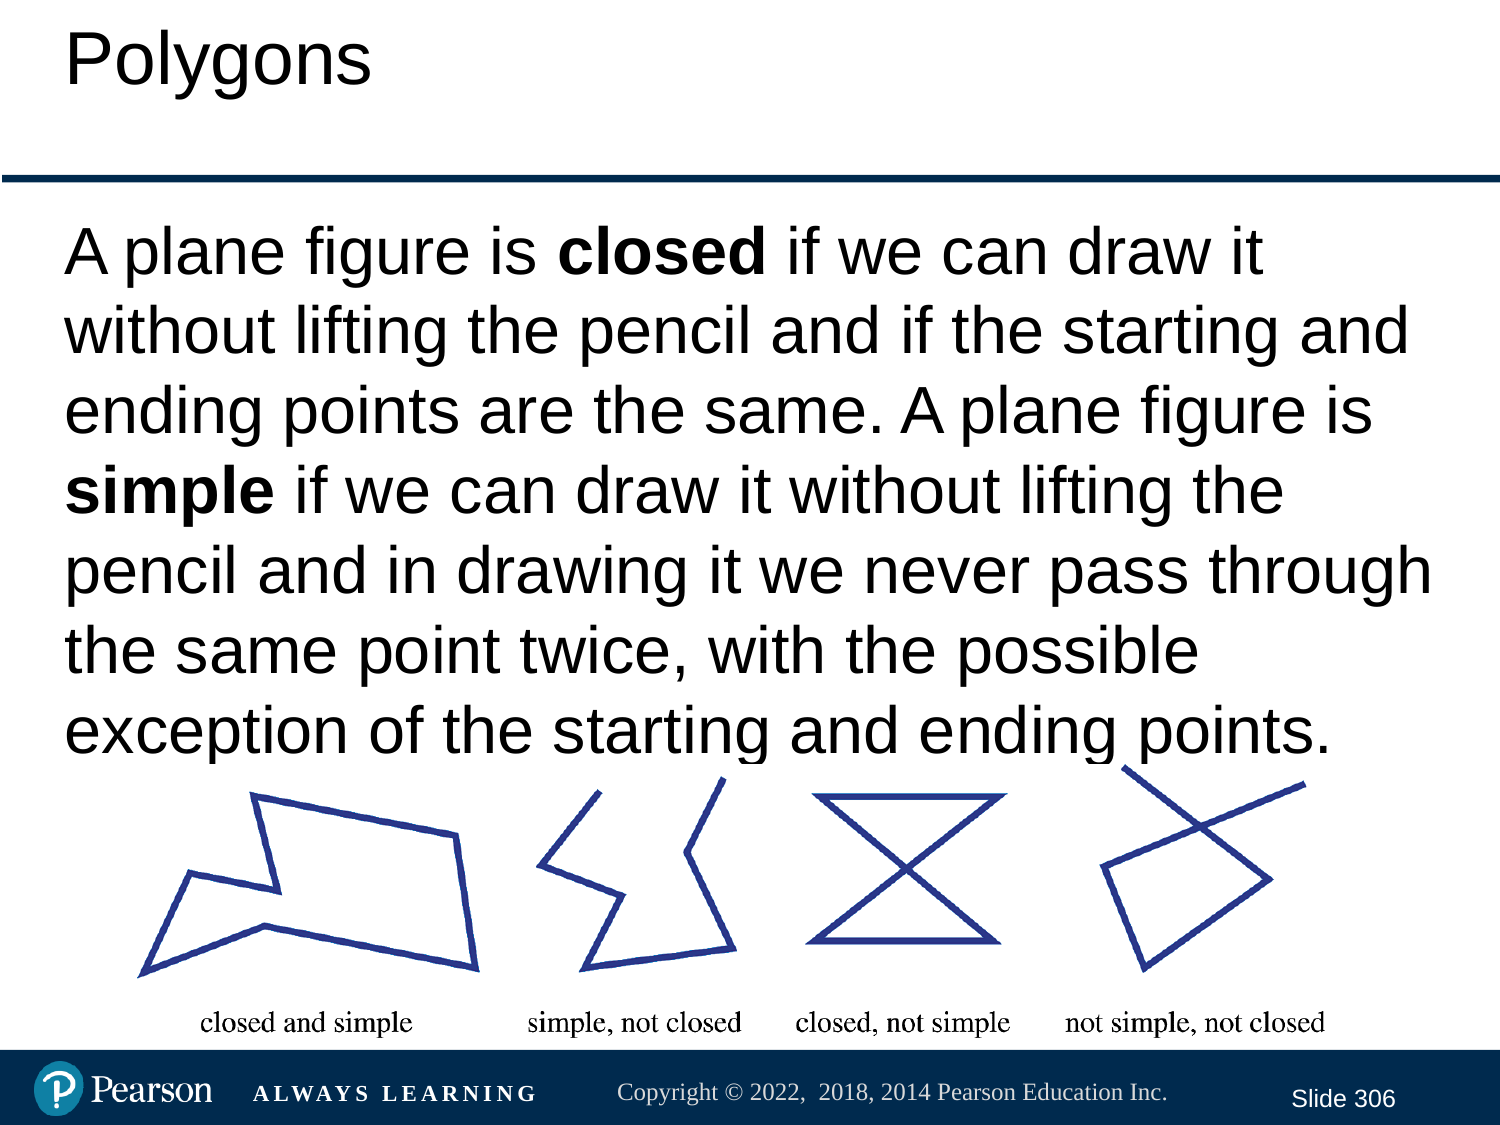

# Polygons
A plane figure is closed if we can draw it without lifting the pencil and if the starting and ending points are the same. A plane figure is simple if we can draw it without lifting the pencil and in drawing it we never pass through the same point twice, with the possible exception of the starting and ending points.